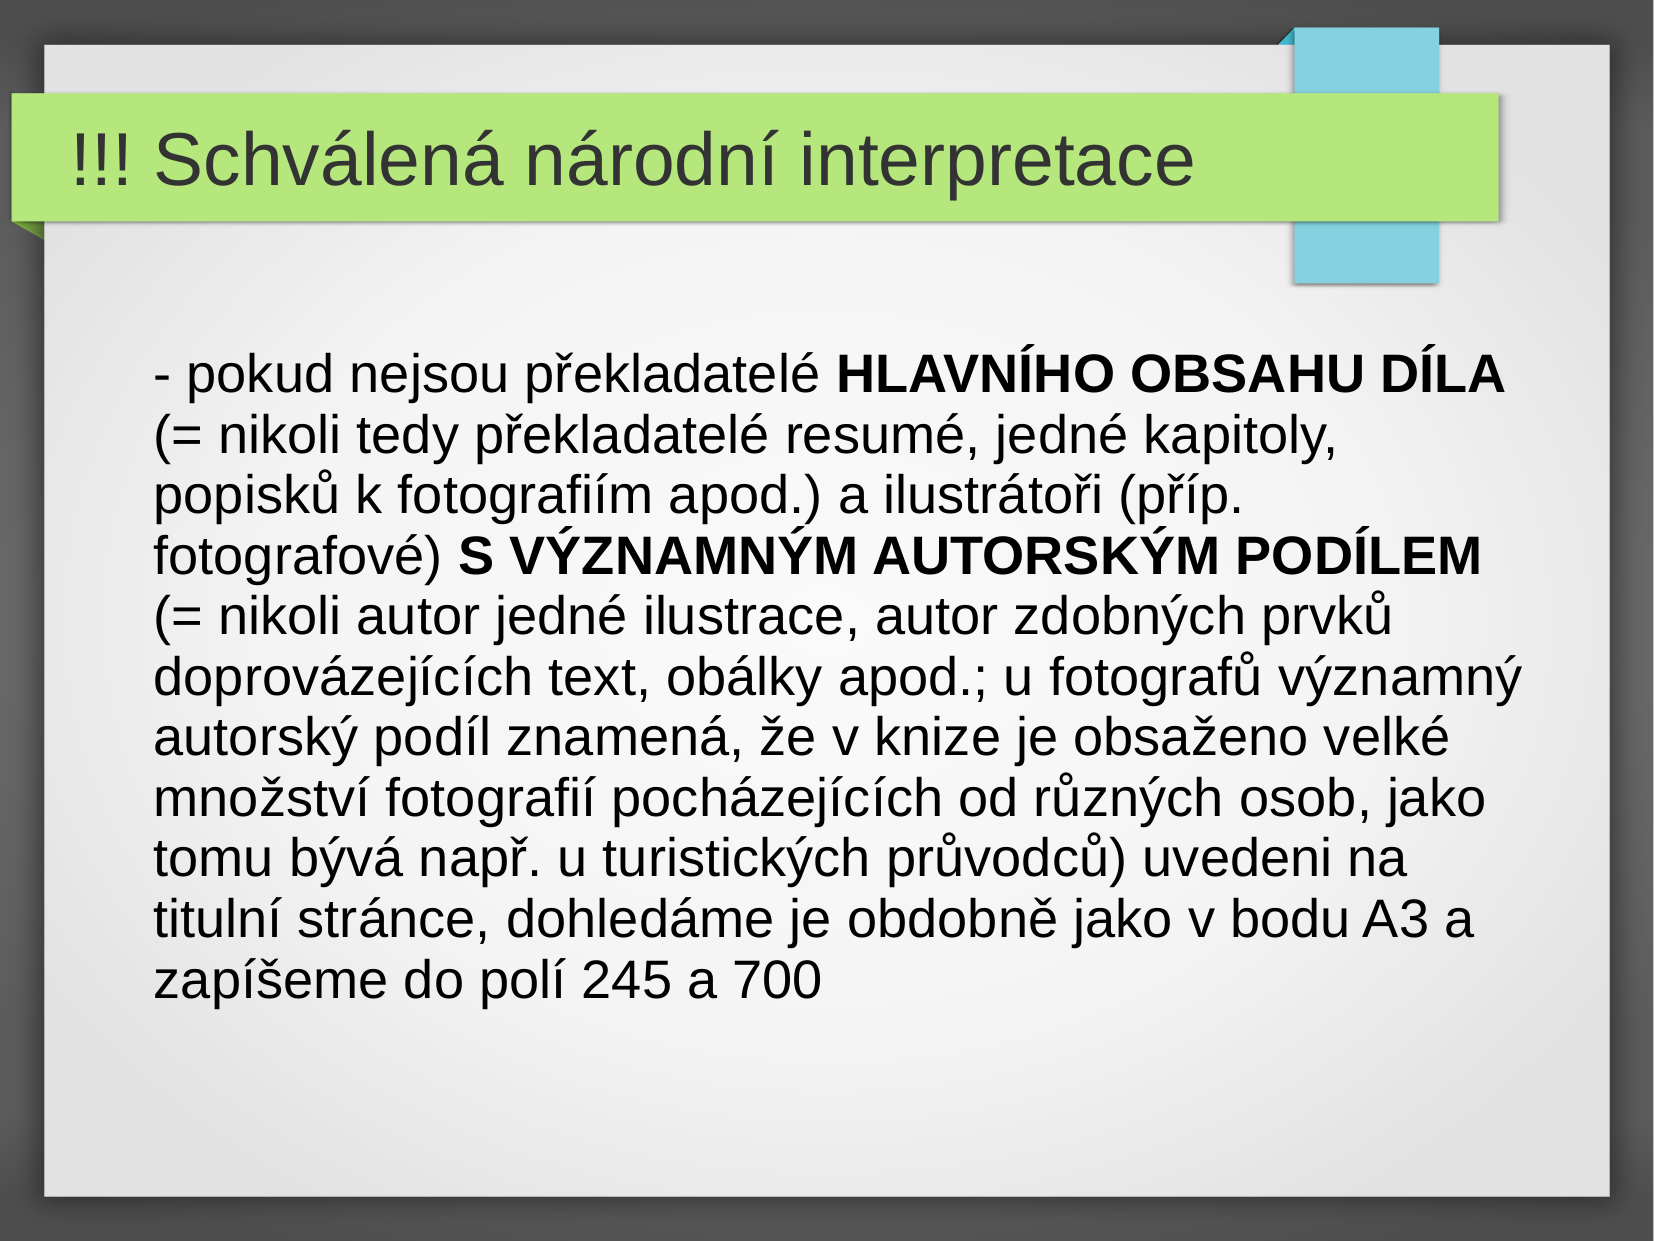

# !!! Schválená národní interpretace
- pokud nejsou překladatelé HLAVNÍHO OBSAHU DÍLA (= nikoli tedy překladatelé resumé, jedné kapitoly, popisků k fotografiím apod.) a ilustrátoři (příp. fotografové) S VÝZNAMNÝM AUTORSKÝM PODÍLEM (= nikoli autor jedné ilustrace, autor zdobných prvků doprovázejících text, obálky apod.; u fotografů významný autorský podíl znamená, že v knize je obsaženo velké množství fotografií pocházejících od různých osob, jako tomu bývá např. u turistických průvodců) uvedeni na titulní stránce, dohledáme je obdobně jako v bodu A3 a zapíšeme do polí 245 a 700